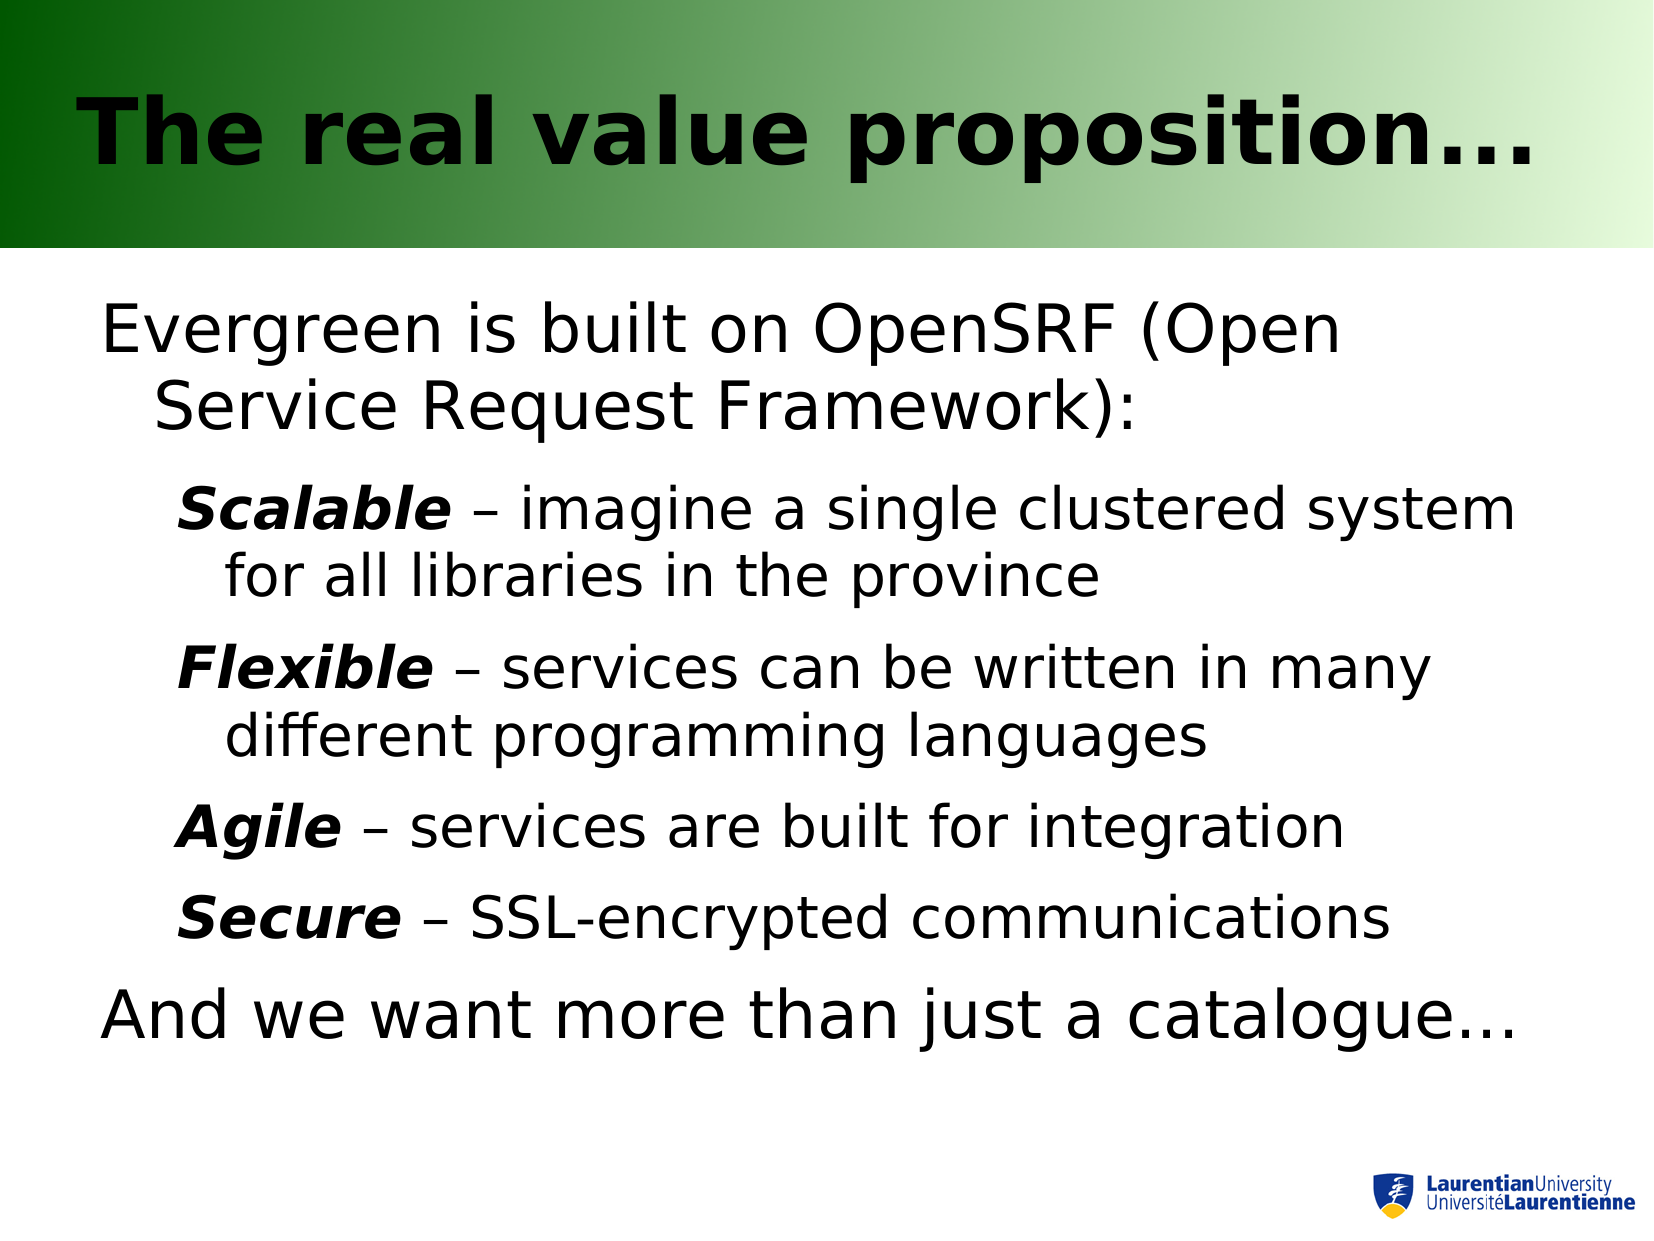

# The real value proposition...
Evergreen is built on OpenSRF (Open Service Request Framework):
Scalable – imagine a single clustered system for all libraries in the province
Flexible – services can be written in many different programming languages
Agile – services are built for integration
Secure – SSL-encrypted communications
And we want more than just a catalogue...